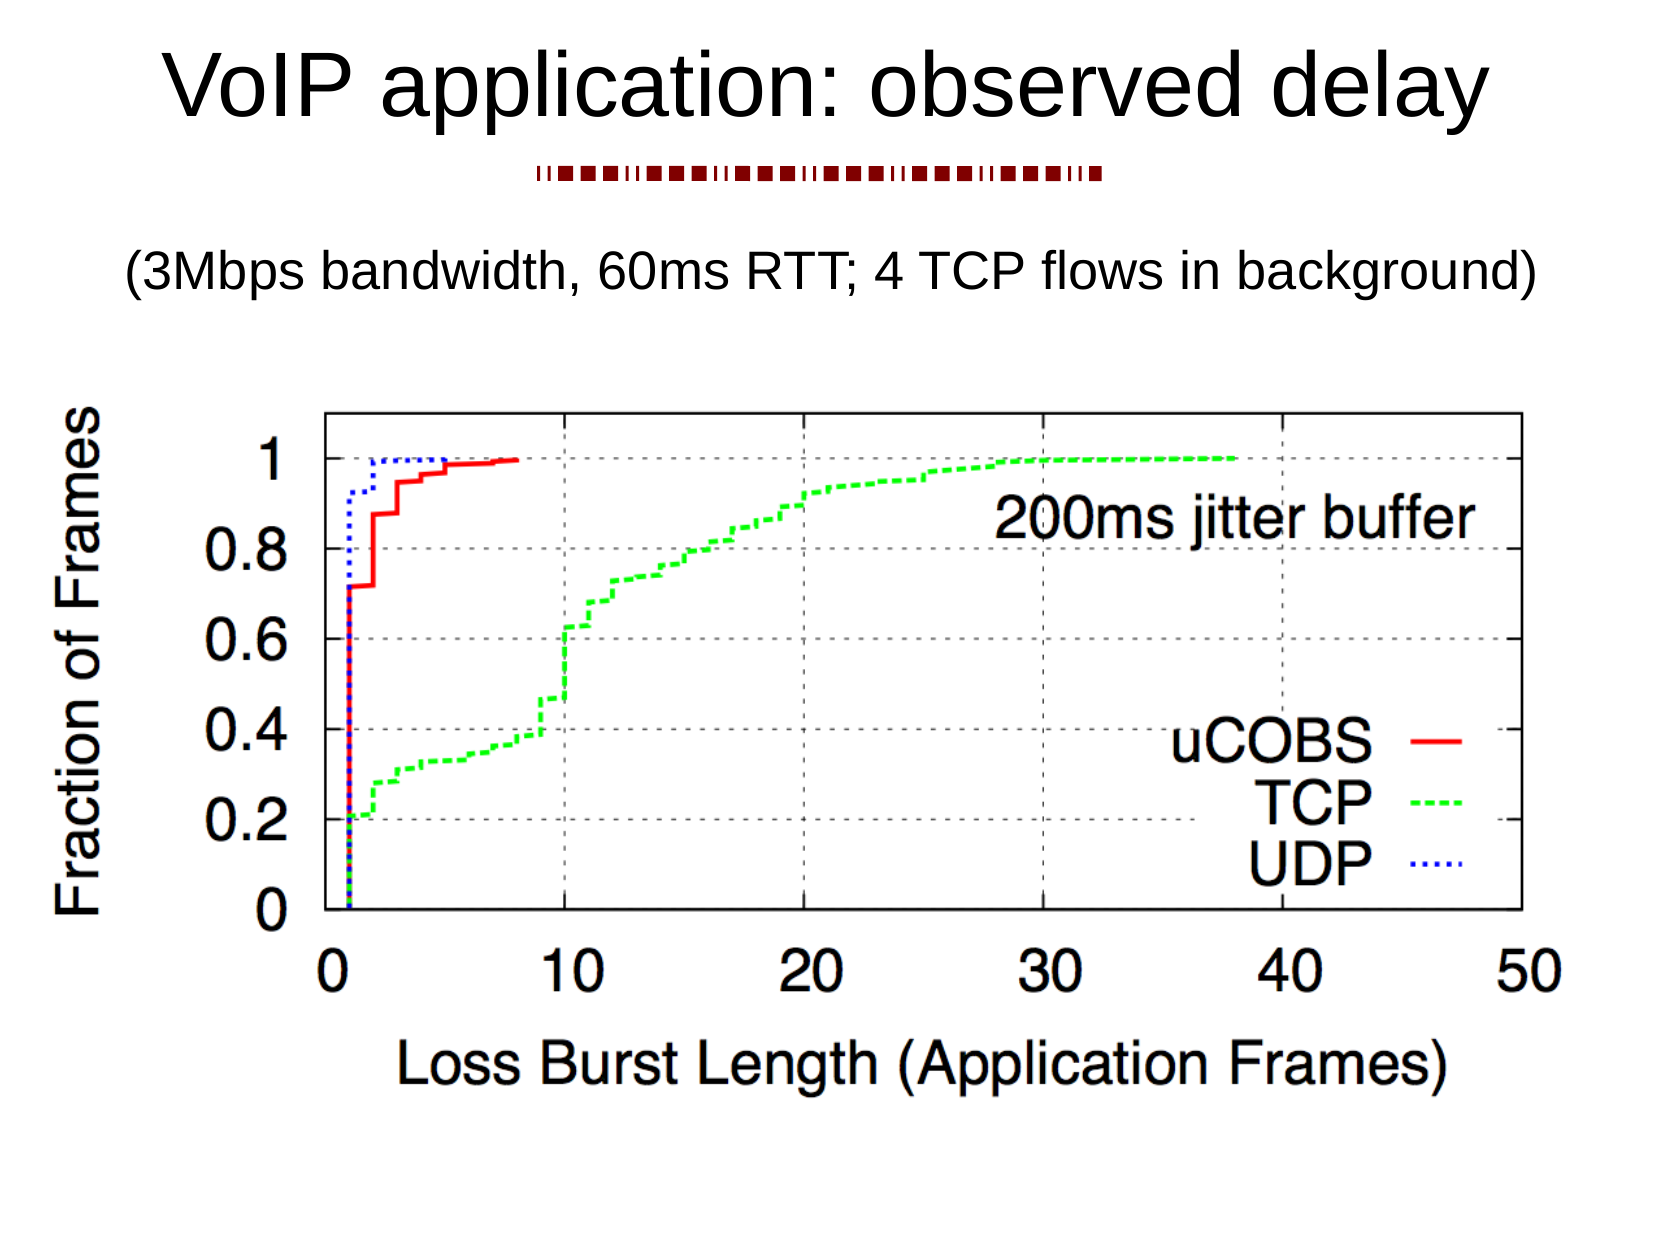

# VoIP application: observed delay
(3Mbps bandwidth, 60ms RTT; 4 TCP flows in background)